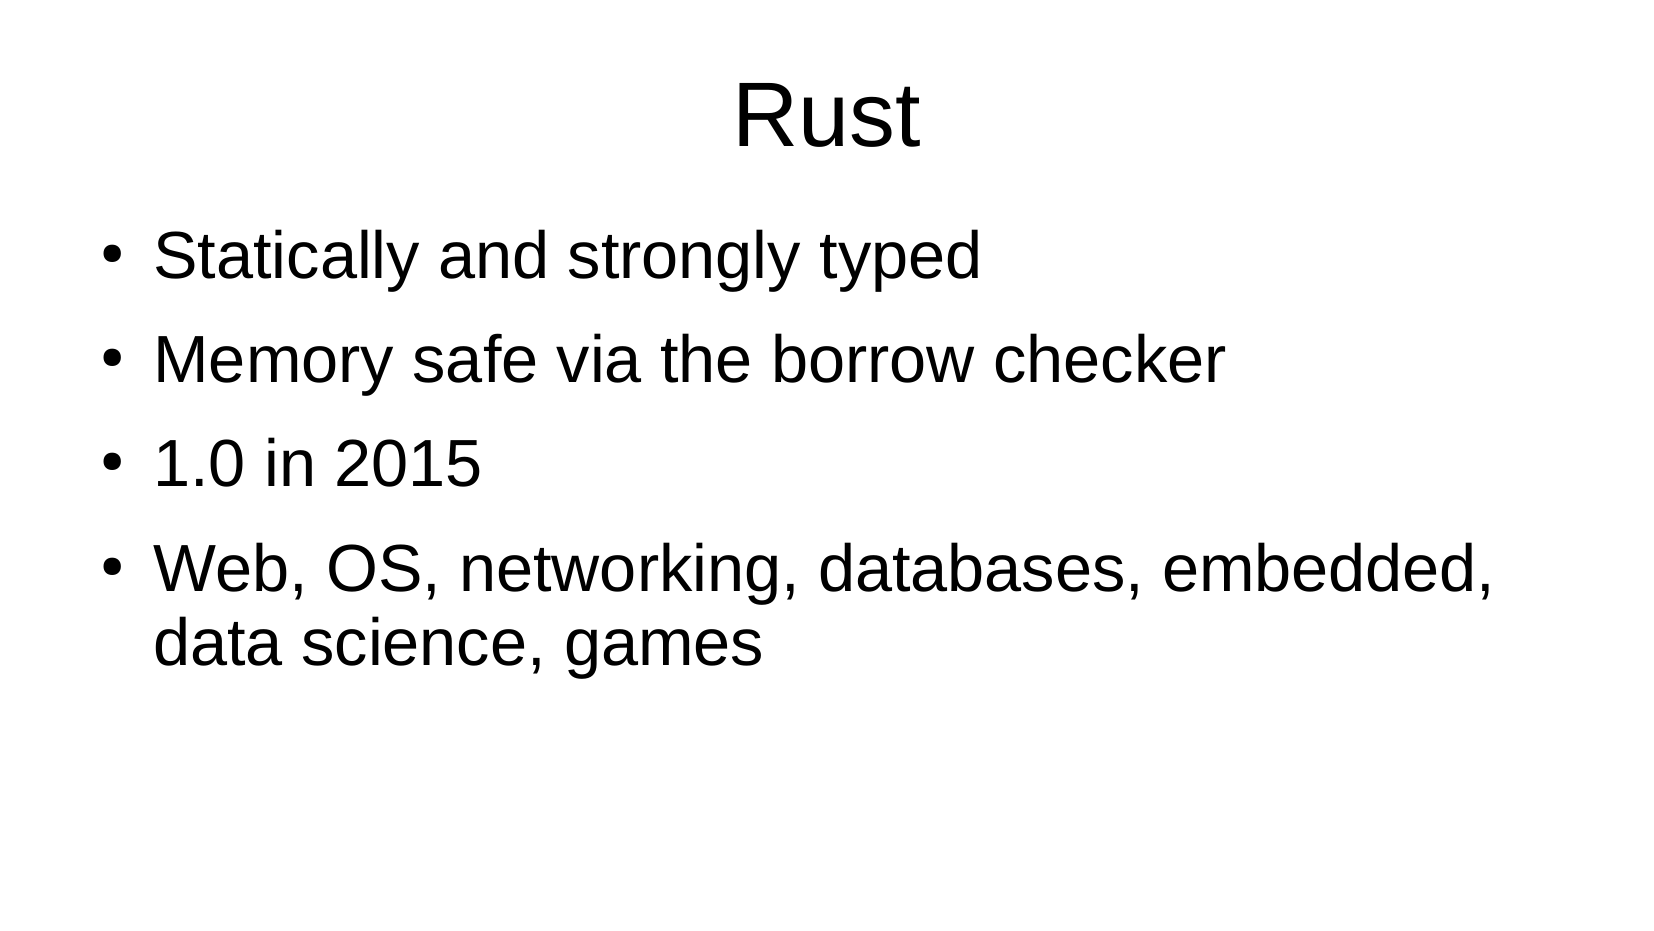

# Rust
Statically and strongly typed
Memory safe via the borrow checker
1.0 in 2015
Web, OS, networking, databases, embedded, data science, games